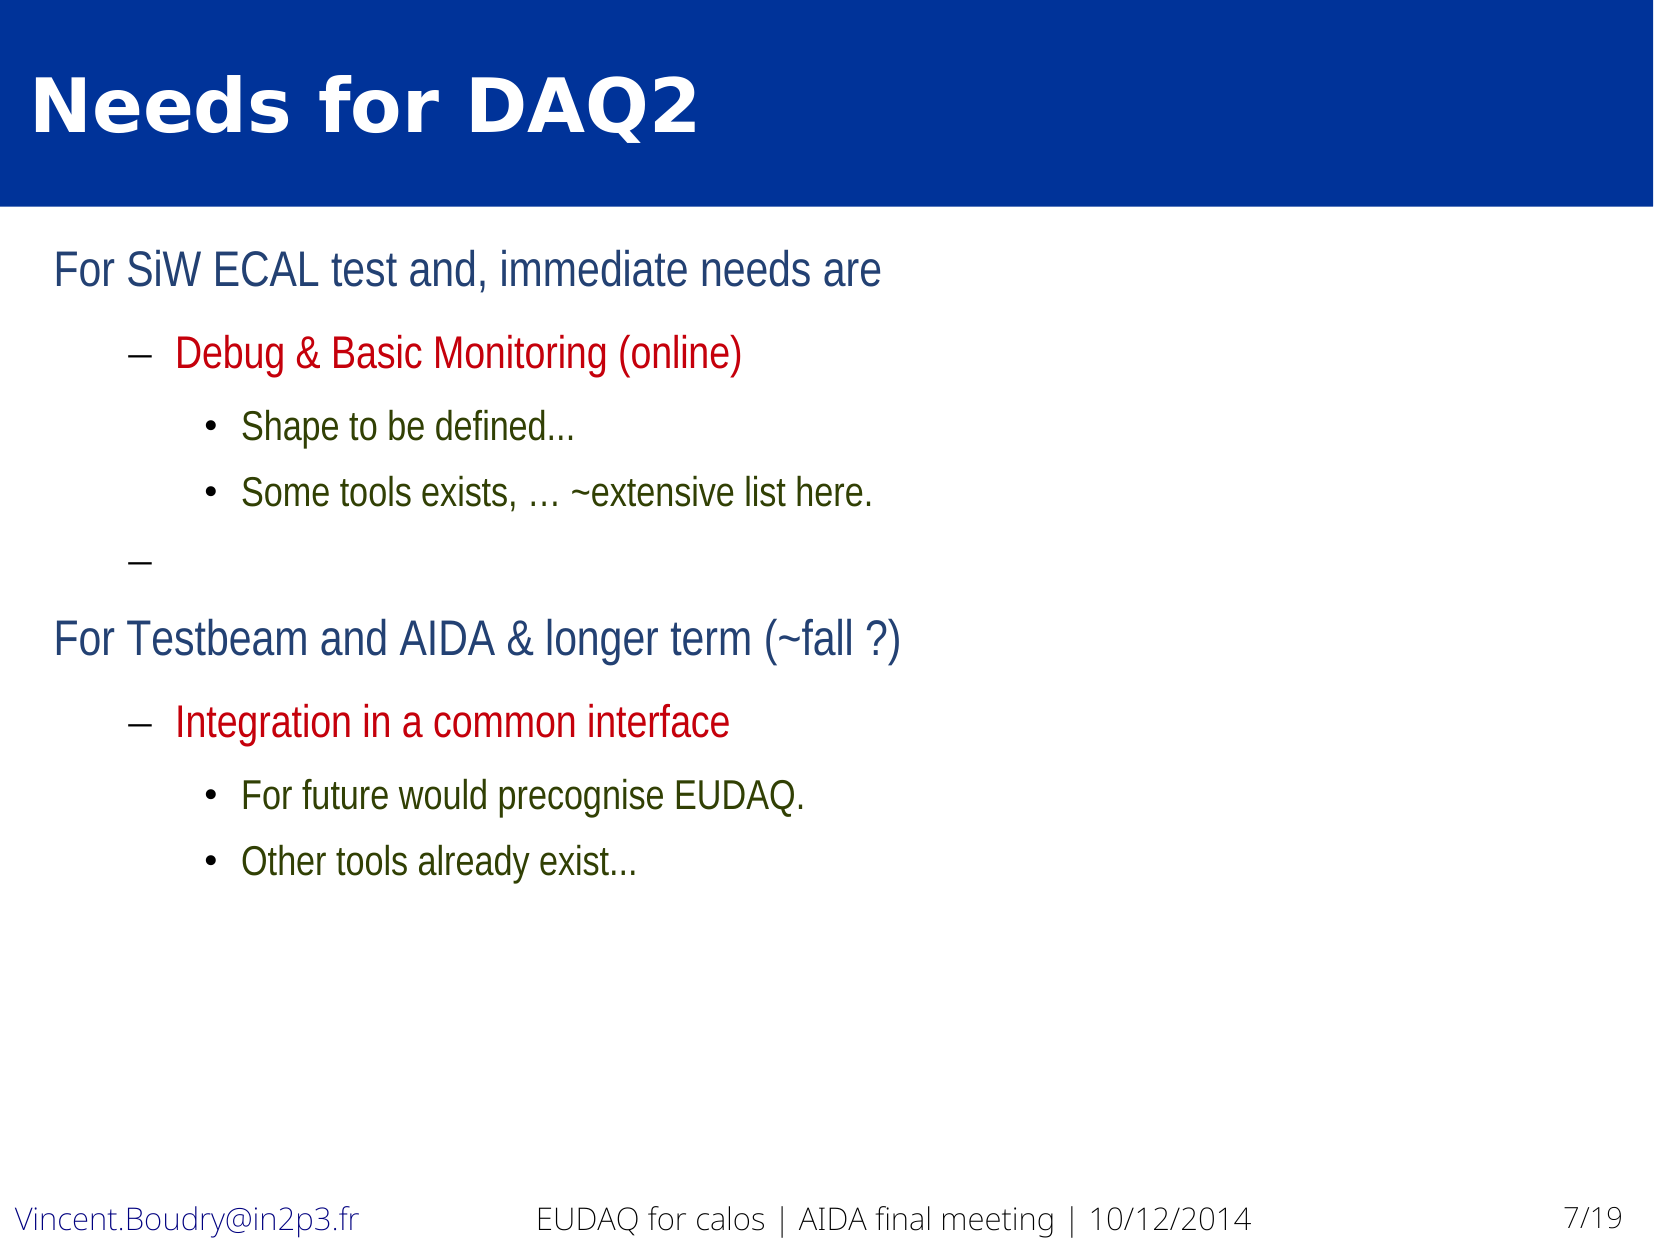

# Needs for DAQ2
For SiW ECAL test and, immediate needs are
Debug & Basic Monitoring (online)
Shape to be defined...
Some tools exists, … ~extensive list here.
For Testbeam and AIDA & longer term (~fall ?)
Integration in a common interface
For future would precognise EUDAQ.
Other tools already exist...
Vincent.Boudry@in2p3.fr
EUDAQ for calos | AIDA final meeting | 10/12/2014
7